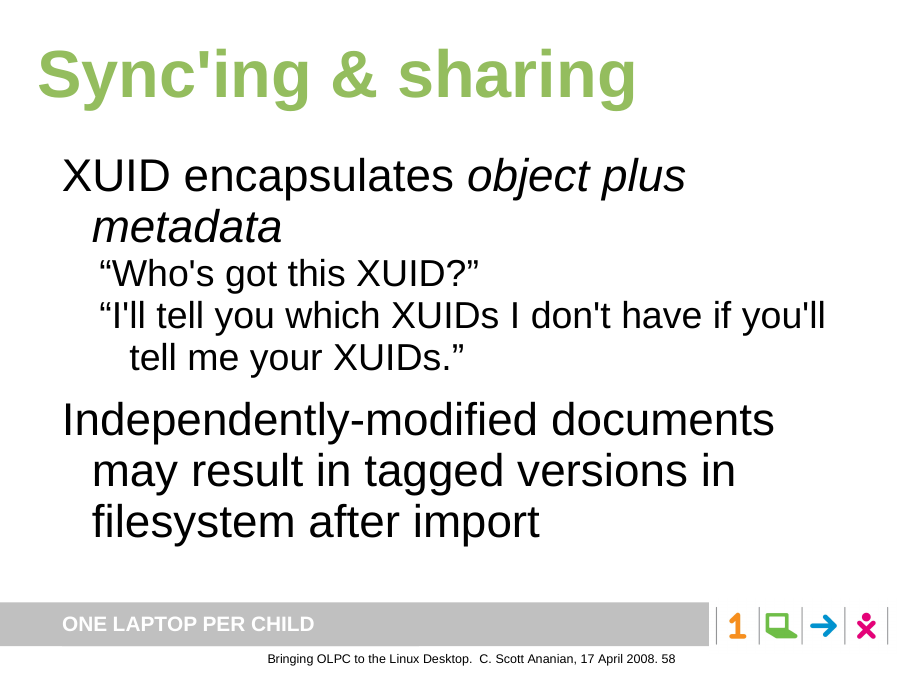

# Sync'ing & sharing
XUID encapsulates object plus metadata
“Who's got this XUID?”
“I'll tell you which XUIDs I don't have if you'll tell me your XUIDs.”
Independently-modified documents may result in tagged versions in filesystem after import